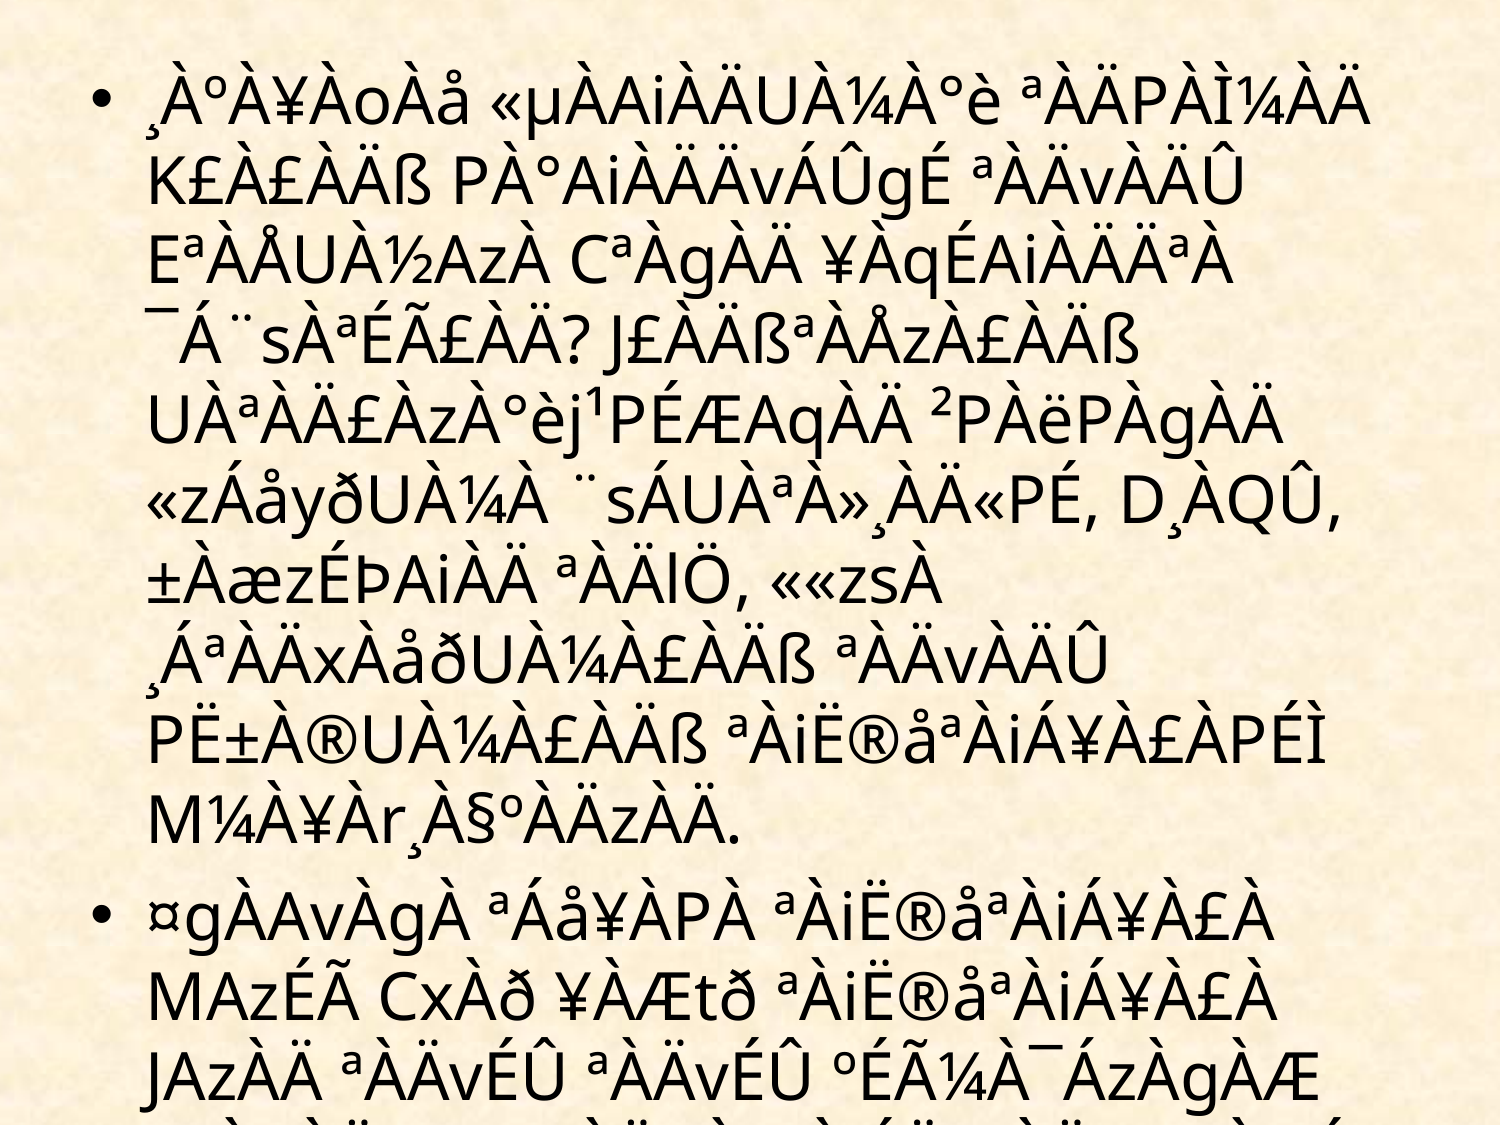

¸ÀºÀ¥ÀoÀå «µÀAiÀÄUÀ¼À°è ªÀÄPÀÌ¼ÀÄ K£À£ÀÄß PÀ°AiÀÄÄvÁÛgÉ ªÀÄvÀÄÛ EªÀÅUÀ½AzÀ CªÀgÀÄ ¥ÀqÉAiÀÄÄªÀ ¯Á¨sÀªÉÃ£ÀÄ? J£ÀÄßªÀÅzÀ£ÀÄß UÀªÀÄ£ÀzÀ°èj¹PÉÆAqÀÄ ²PÀëPÀgÀÄ «zÁåyðUÀ¼À ¨sÁUÀªÀ»¸ÀÄ«PÉ, D¸ÀQÛ, ±ÀæzÉÞAiÀÄ ªÀÄlÖ, ««zsÀ ¸ÁªÀÄxÀåðUÀ¼À£ÀÄß ªÀÄvÀÄÛ PË±À®UÀ¼À£ÀÄß ªÀiË®åªÀiÁ¥À£ÀPÉÌ M¼À¥Àr¸À§ºÀÄzÀÄ.
¤gÀAvÀgÀ ªÁå¥ÀPÀ ªÀiË®åªÀiÁ¥À£À MAzÉÃ CxÀð ¥ÀÆtð ªÀiË®åªÀiÁ¥À£À JAzÀÄ ªÀÄvÉÛ ªÀÄvÉÛ ºÉÃ¼À¯ÁzÀgÀÆ EzÀ£ÀÄß MAzÀÄ ªÀåªÀ¸ÉÜAiÀÄ M¼ÀUÉ ¥ÀjuÁªÀÄPÁjAiÀiÁV C¼ÀªÀr¹PÉÆ¼ÀÄîªÁUÀ E£ÀÆß ºÉaÑ£À JZÀÑjPÉAiÀÄ aAvÀ£É ªÀiÁqÀ¨ÉÃPÁUÀÄvÀÛzÉ.
¤¢ðµÀÖ «µÀAiÀÄUÀ¼À°è «zÁåyðUÀ¼ÀÄ UÀ½¹zÀ ¸ÁzsÀ£ÉAiÀÄ£ÀÄß ¸ÀÄ®¨sÀªÁV ¤zsÀðj¹ ªÀiË®åªÀiÁ¥À£ÀUÀ½UÉ M¼À¥Àr¸ÀÄªÀAvÉAiÉÄÃ PÀ°PÉAiÀÄ ¥ÀæªÀÈwÛUÀ¼ÀÄ, D¸ÀQÛ ªÀÄvÀÄÛ PÀ°AiÀÄÄªÀ ¸ÁªÀÄxÀåð EªÀ£ÀÆß M¼À¥Àr¸À¨ÉÃPÀÄ.